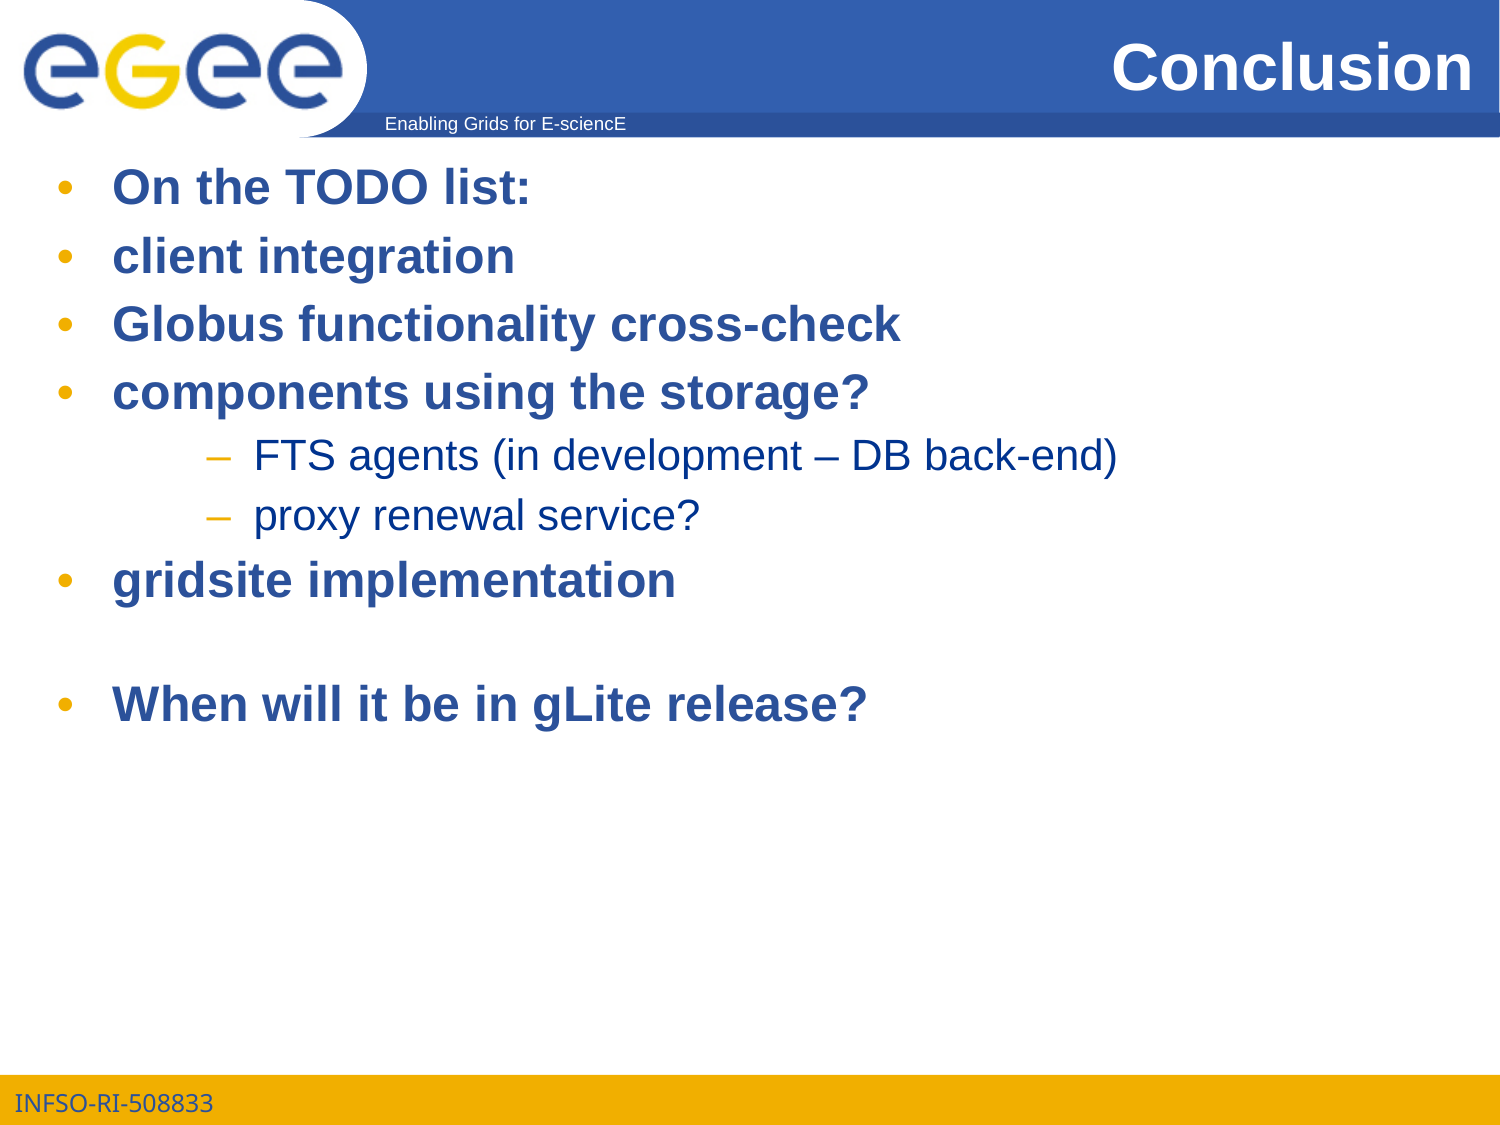

# Conclusion
On the TODO list:
client integration
Globus functionality cross-check
components using the storage?
FTS agents (in development – DB back-end)
proxy renewal service?
gridsite implementation
When will it be in gLite release?